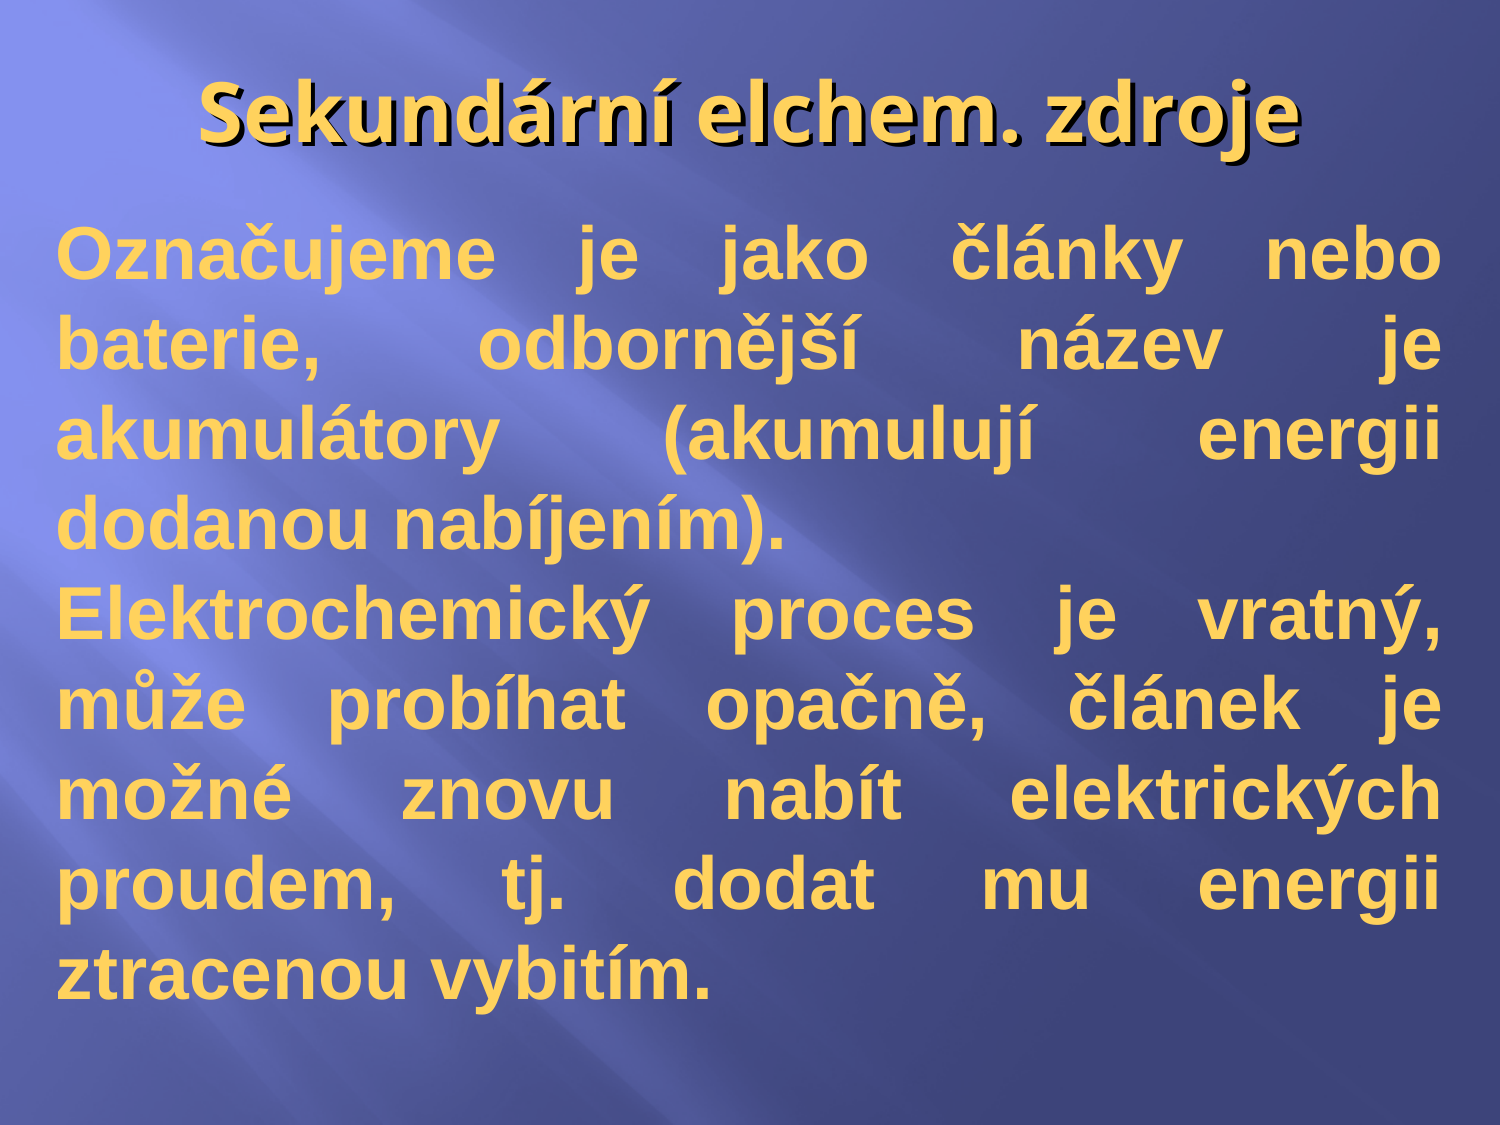

# Sekundární elchem. zdroje
Označujeme je jako články nebo baterie, odbornější název je akumulátory (akumulují energii dodanou nabíjením).
Elektrochemický proces je vratný, může probíhat opačně, článek je možné znovu nabít elektrických proudem, tj. dodat mu energii ztracenou vybitím.